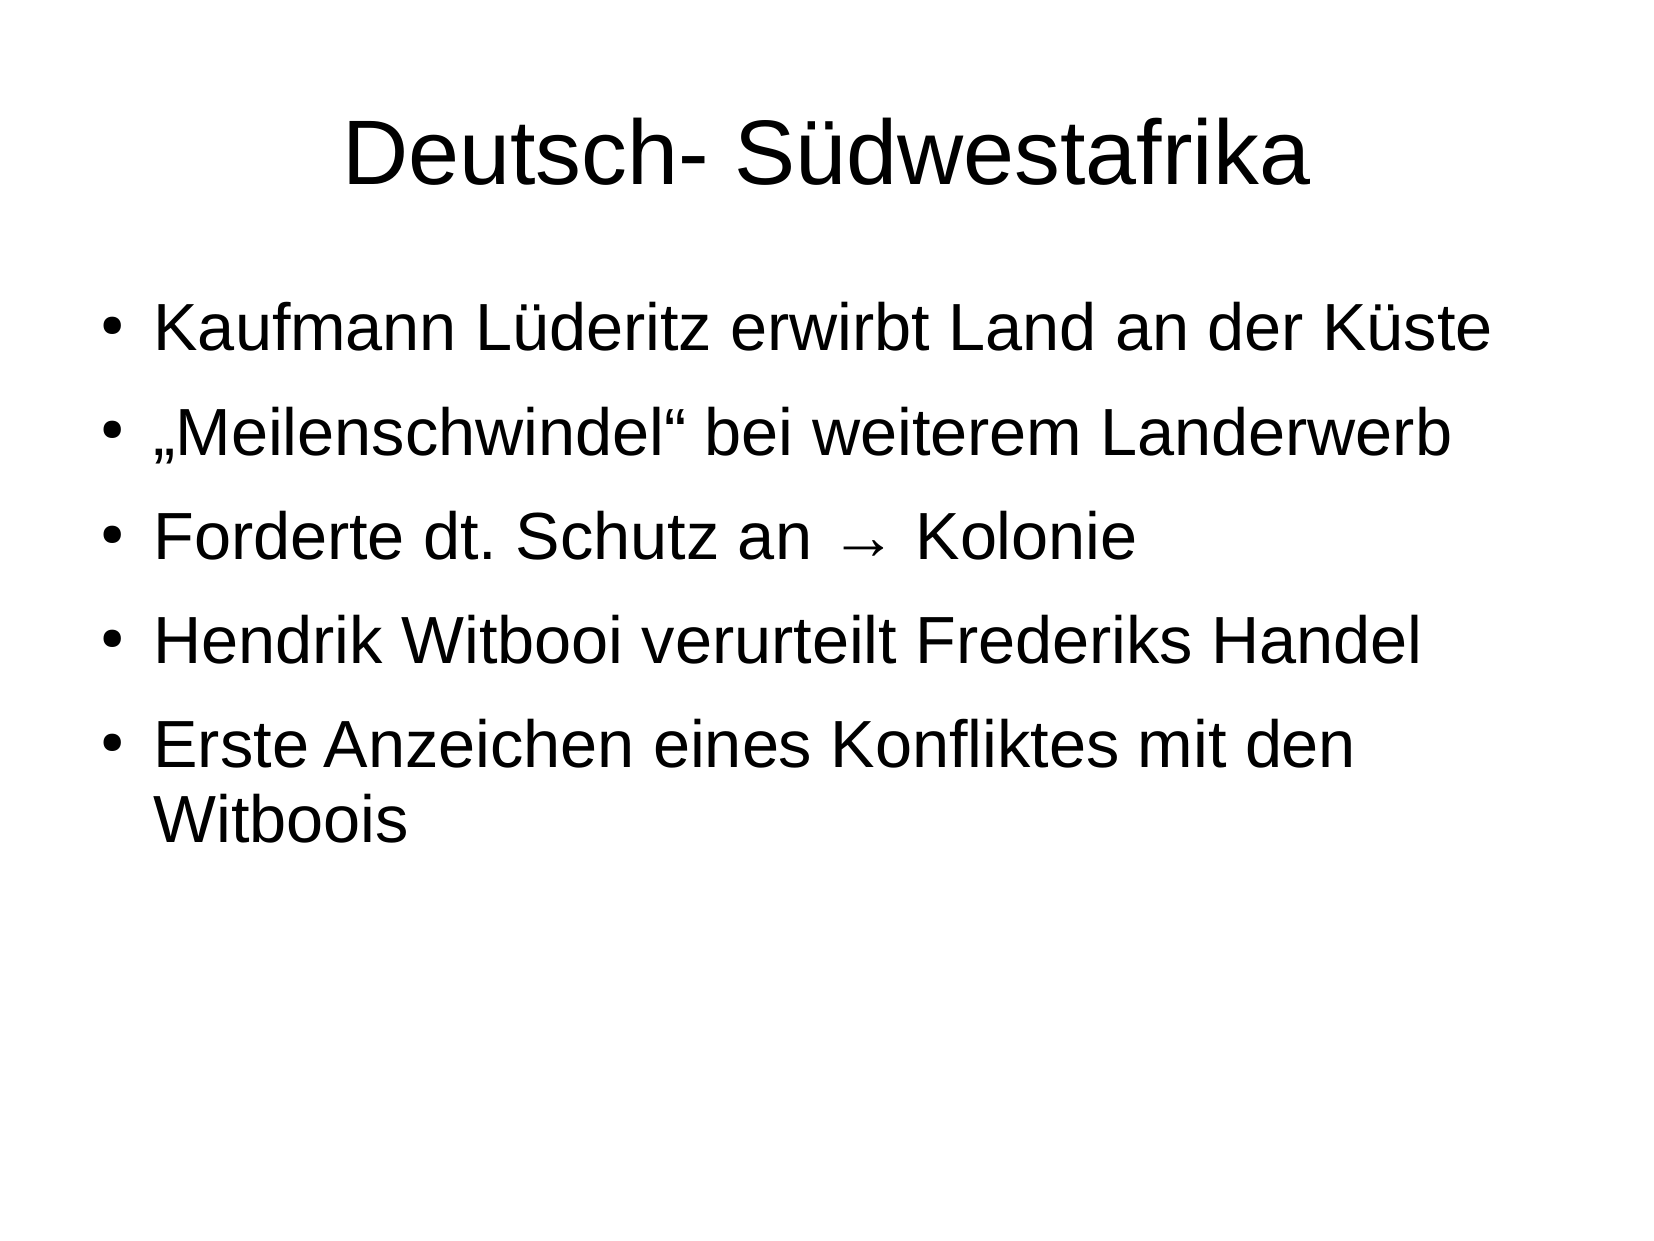

# Deutsch- Südwestafrika
Kaufmann Lüderitz erwirbt Land an der Küste
„Meilenschwindel“ bei weiterem Landerwerb
Forderte dt. Schutz an → Kolonie
Hendrik Witbooi verurteilt Frederiks Handel
Erste Anzeichen eines Konfliktes mit den Witboois